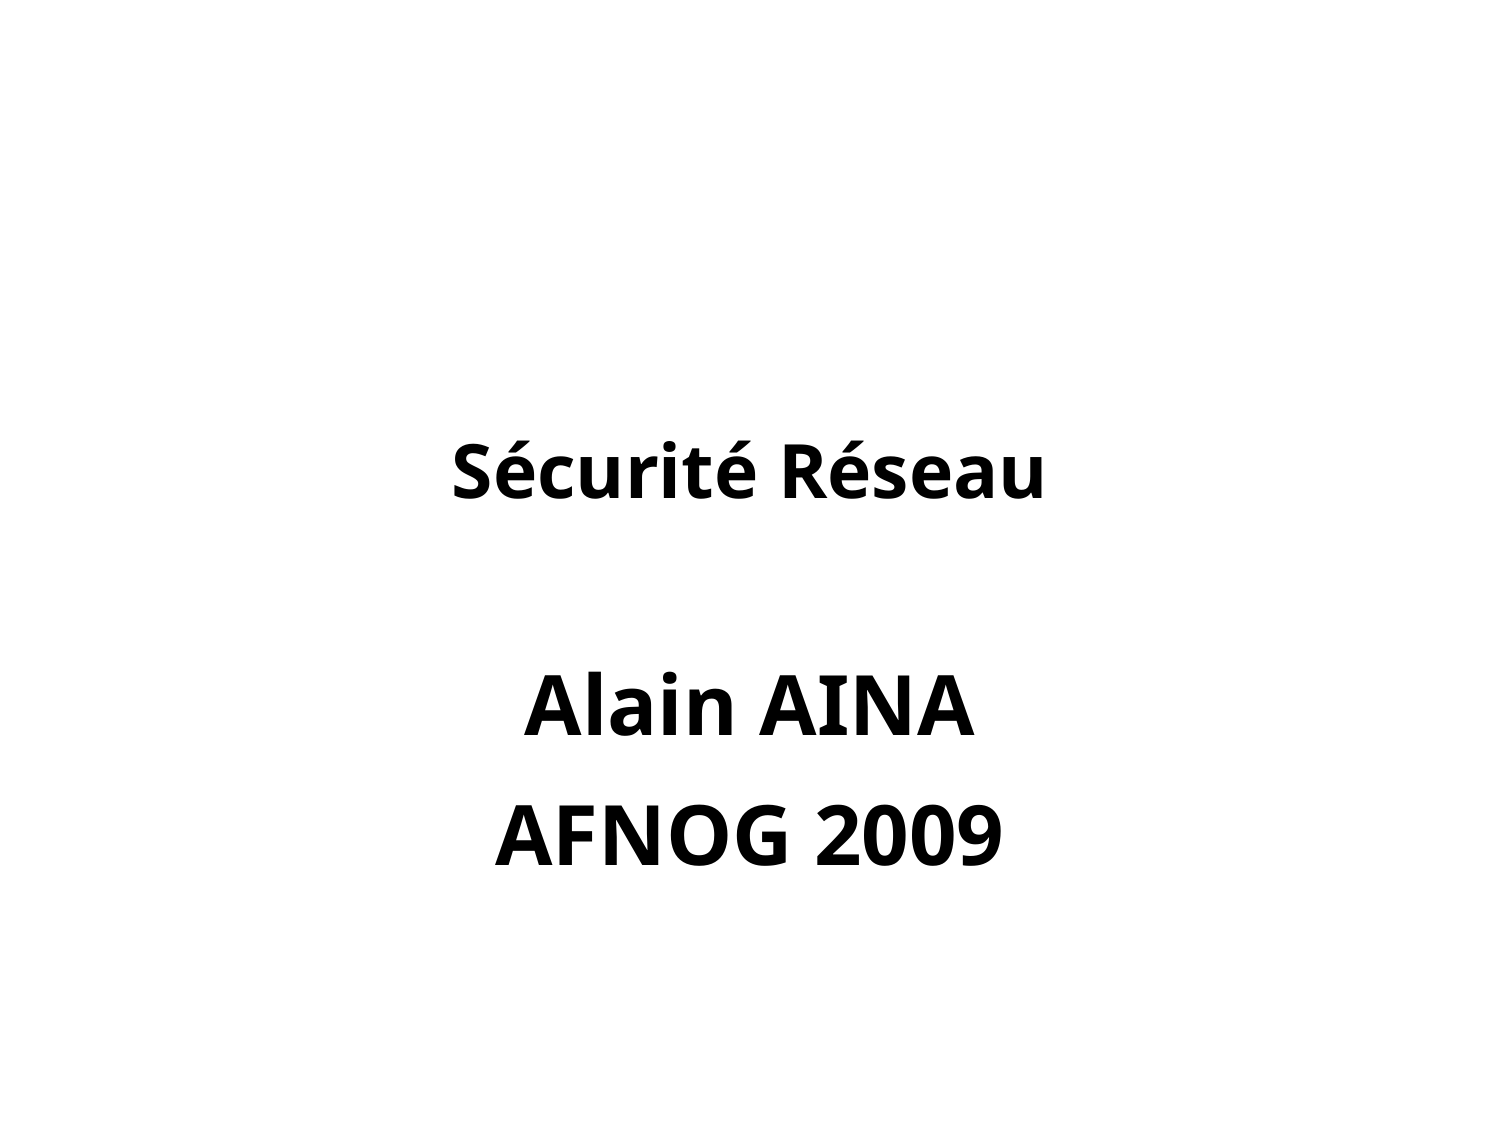

# Sécurité Réseau
Alain AINA
AFNOG 2009